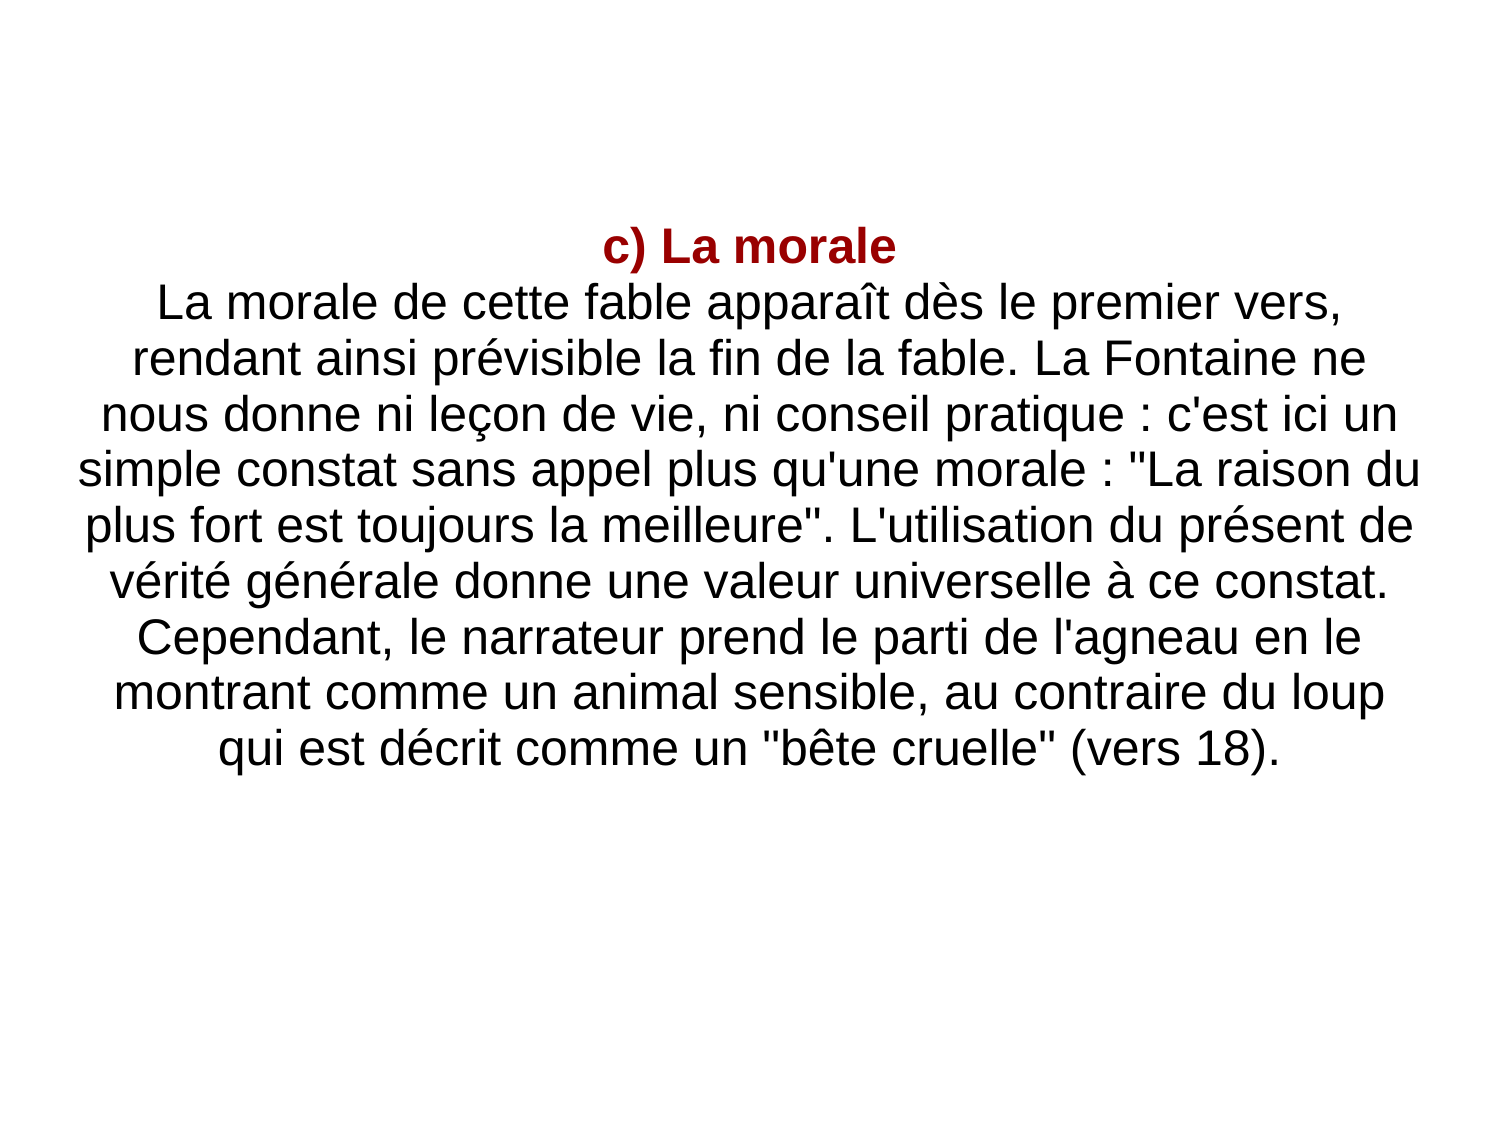

# c) La morale La morale de cette fable apparaît dès le premier vers, rendant ainsi prévisible la fin de la fable. La Fontaine ne nous donne ni leçon de vie, ni conseil pratique : c'est ici un simple constat sans appel plus qu'une morale : "La raison du plus fort est toujours la meilleure". L'utilisation du présent de vérité générale donne une valeur universelle à ce constat. Cependant, le narrateur prend le parti de l'agneau en le montrant comme un animal sensible, au contraire du loup qui est décrit comme un "bête cruelle" (vers 18).